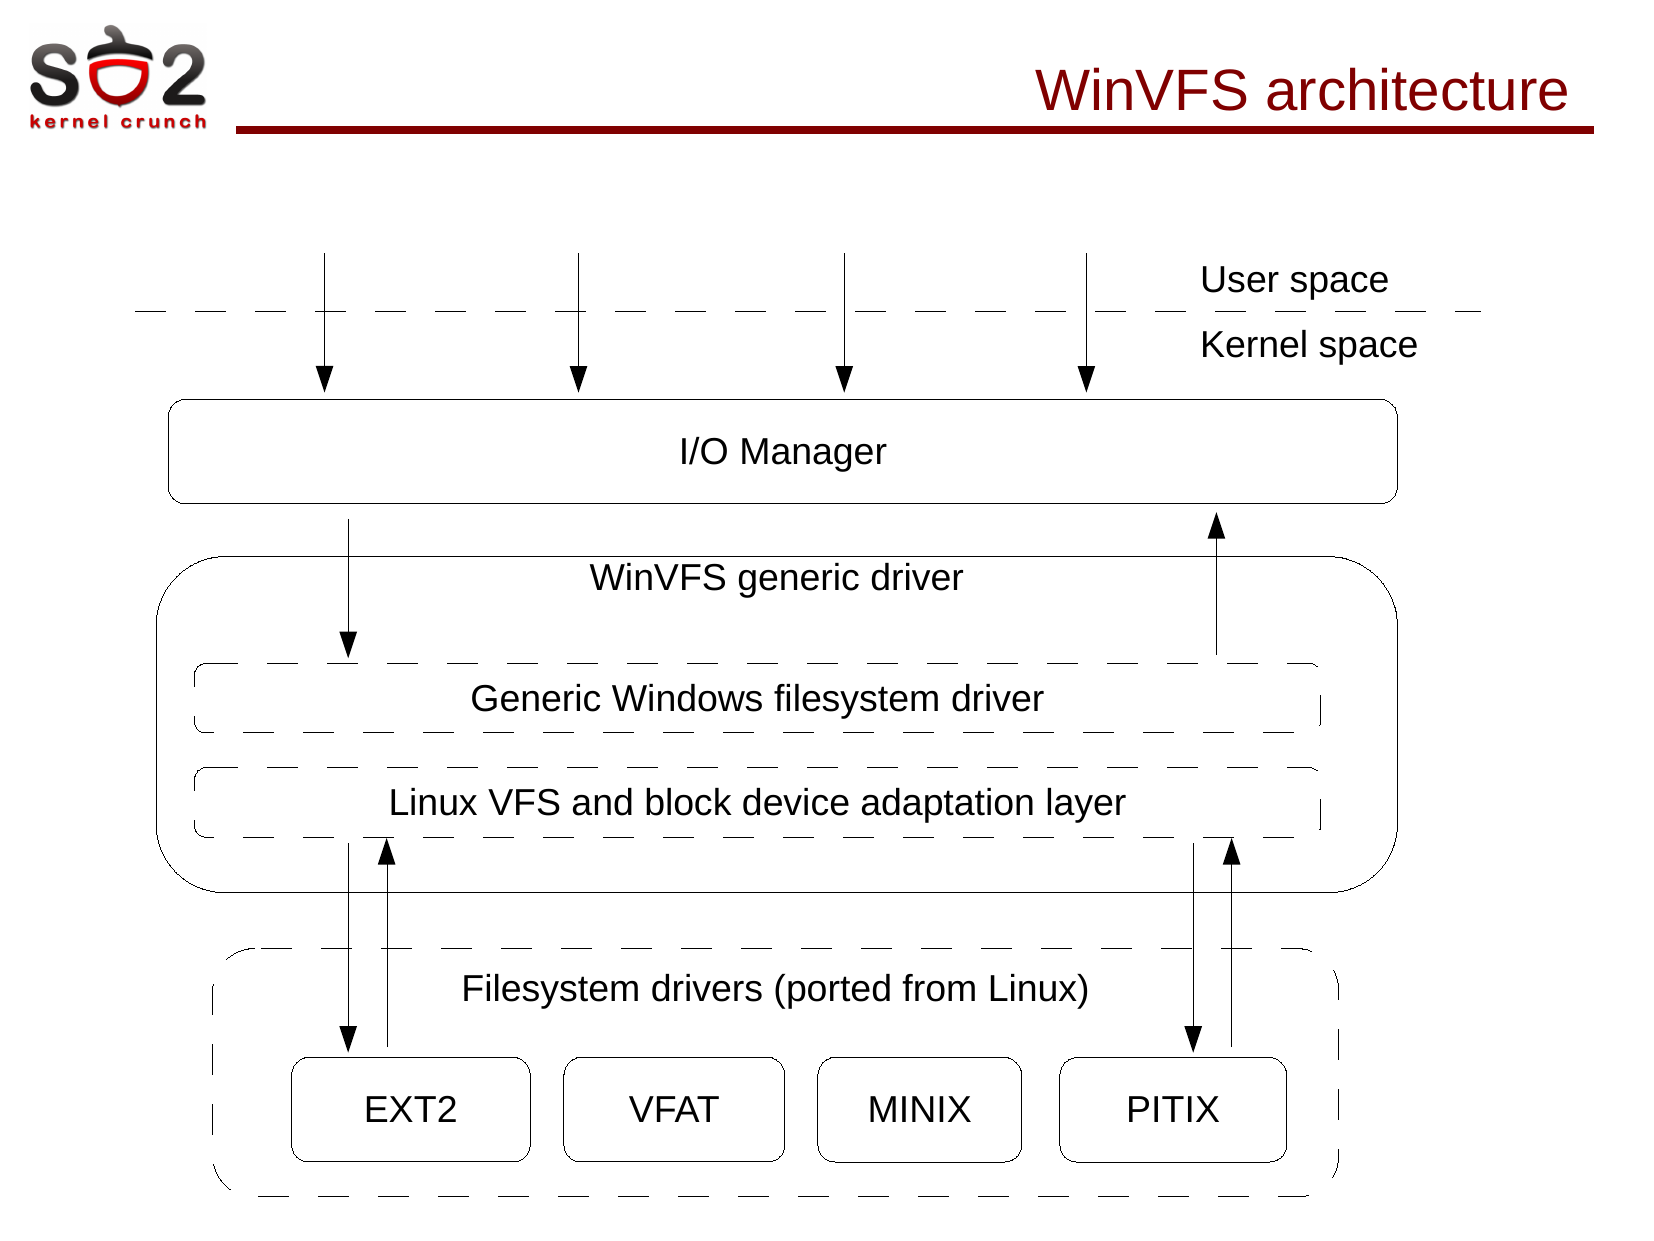

# WinVFS architecture
User space
Kernel space
I/O Manager
WinVFS generic driver
Generic Windows filesystem driver
Linux VFS and block device adaptation layer
Filesystem drivers (ported from Linux)
EXT2
VFAT
MINIX
PITIX